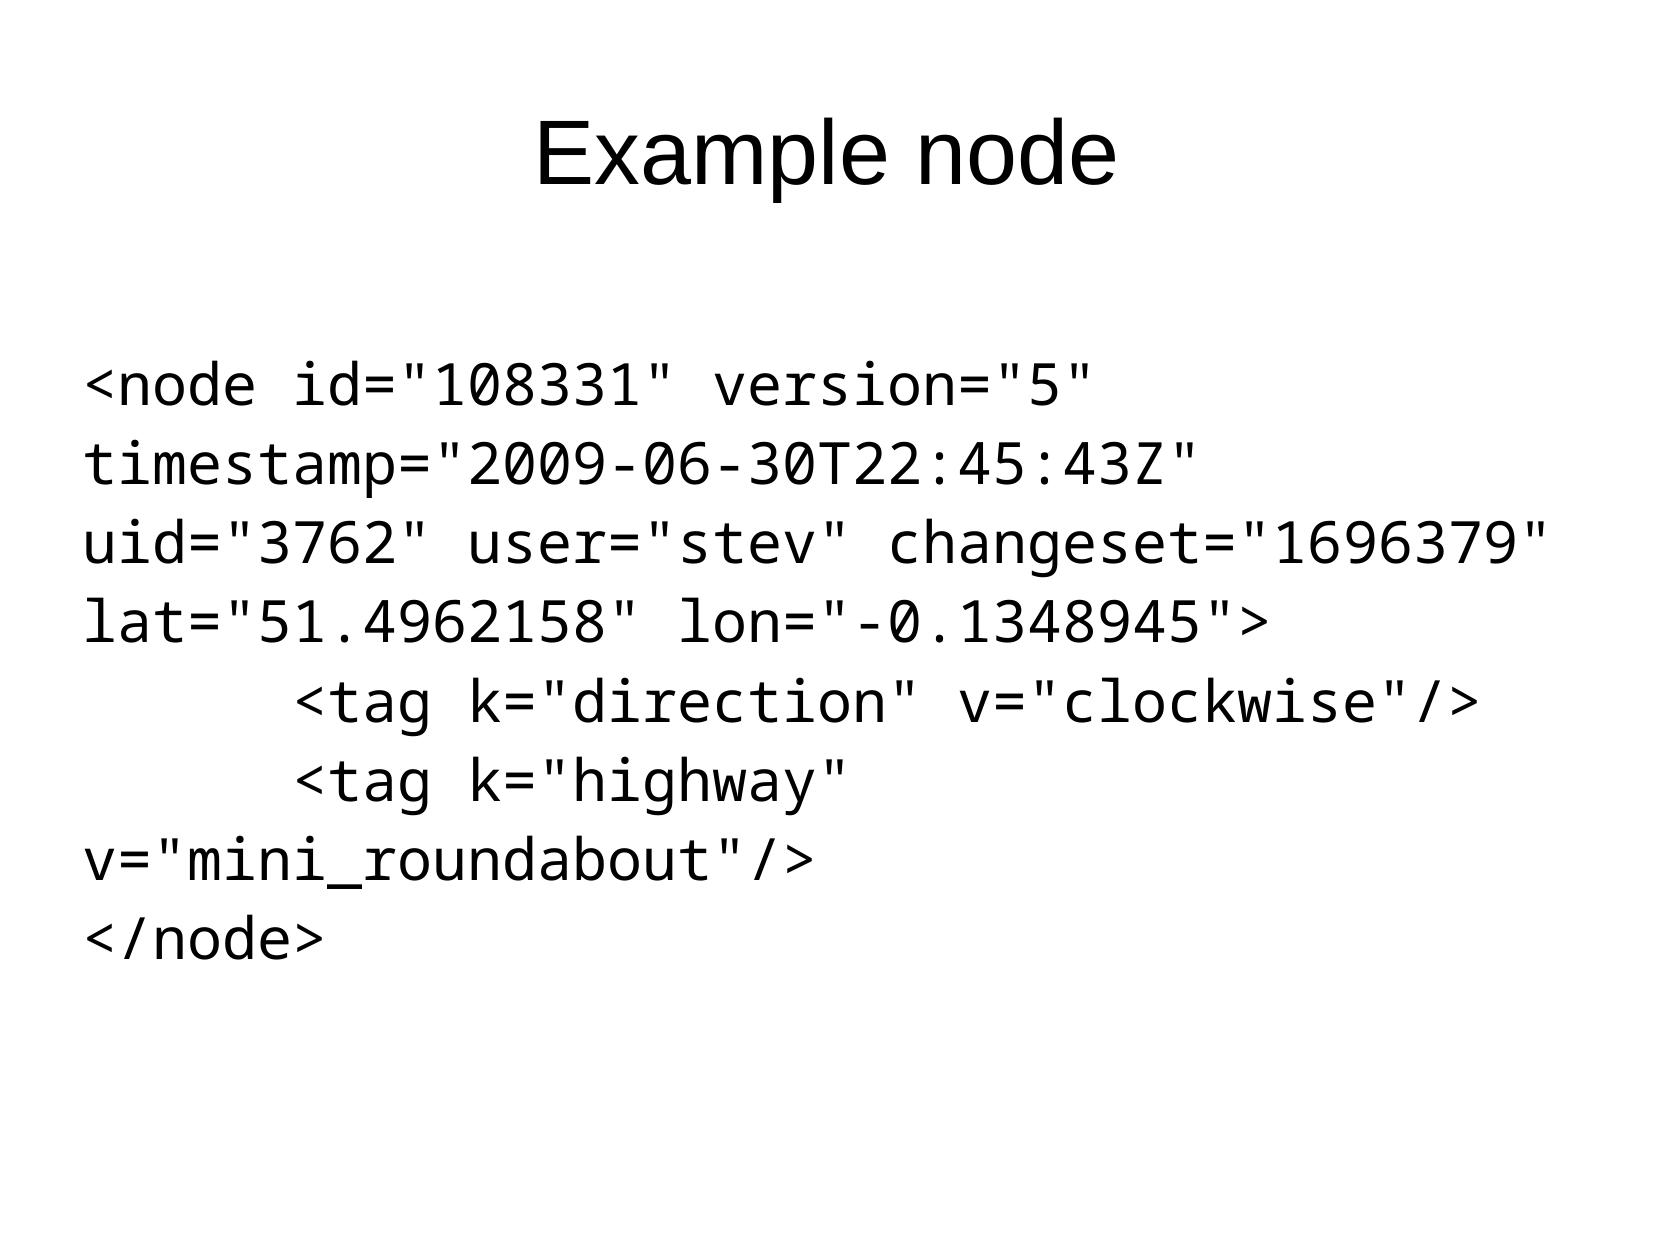

# Example node
<node id="108331" version="5" timestamp="2009-06-30T22:45:43Z" uid="3762" user="stev" changeset="1696379" lat="51.4962158" lon="-0.1348945">
 <tag k="direction" v="clockwise"/>
 <tag k="highway" v="mini_roundabout"/>
</node>